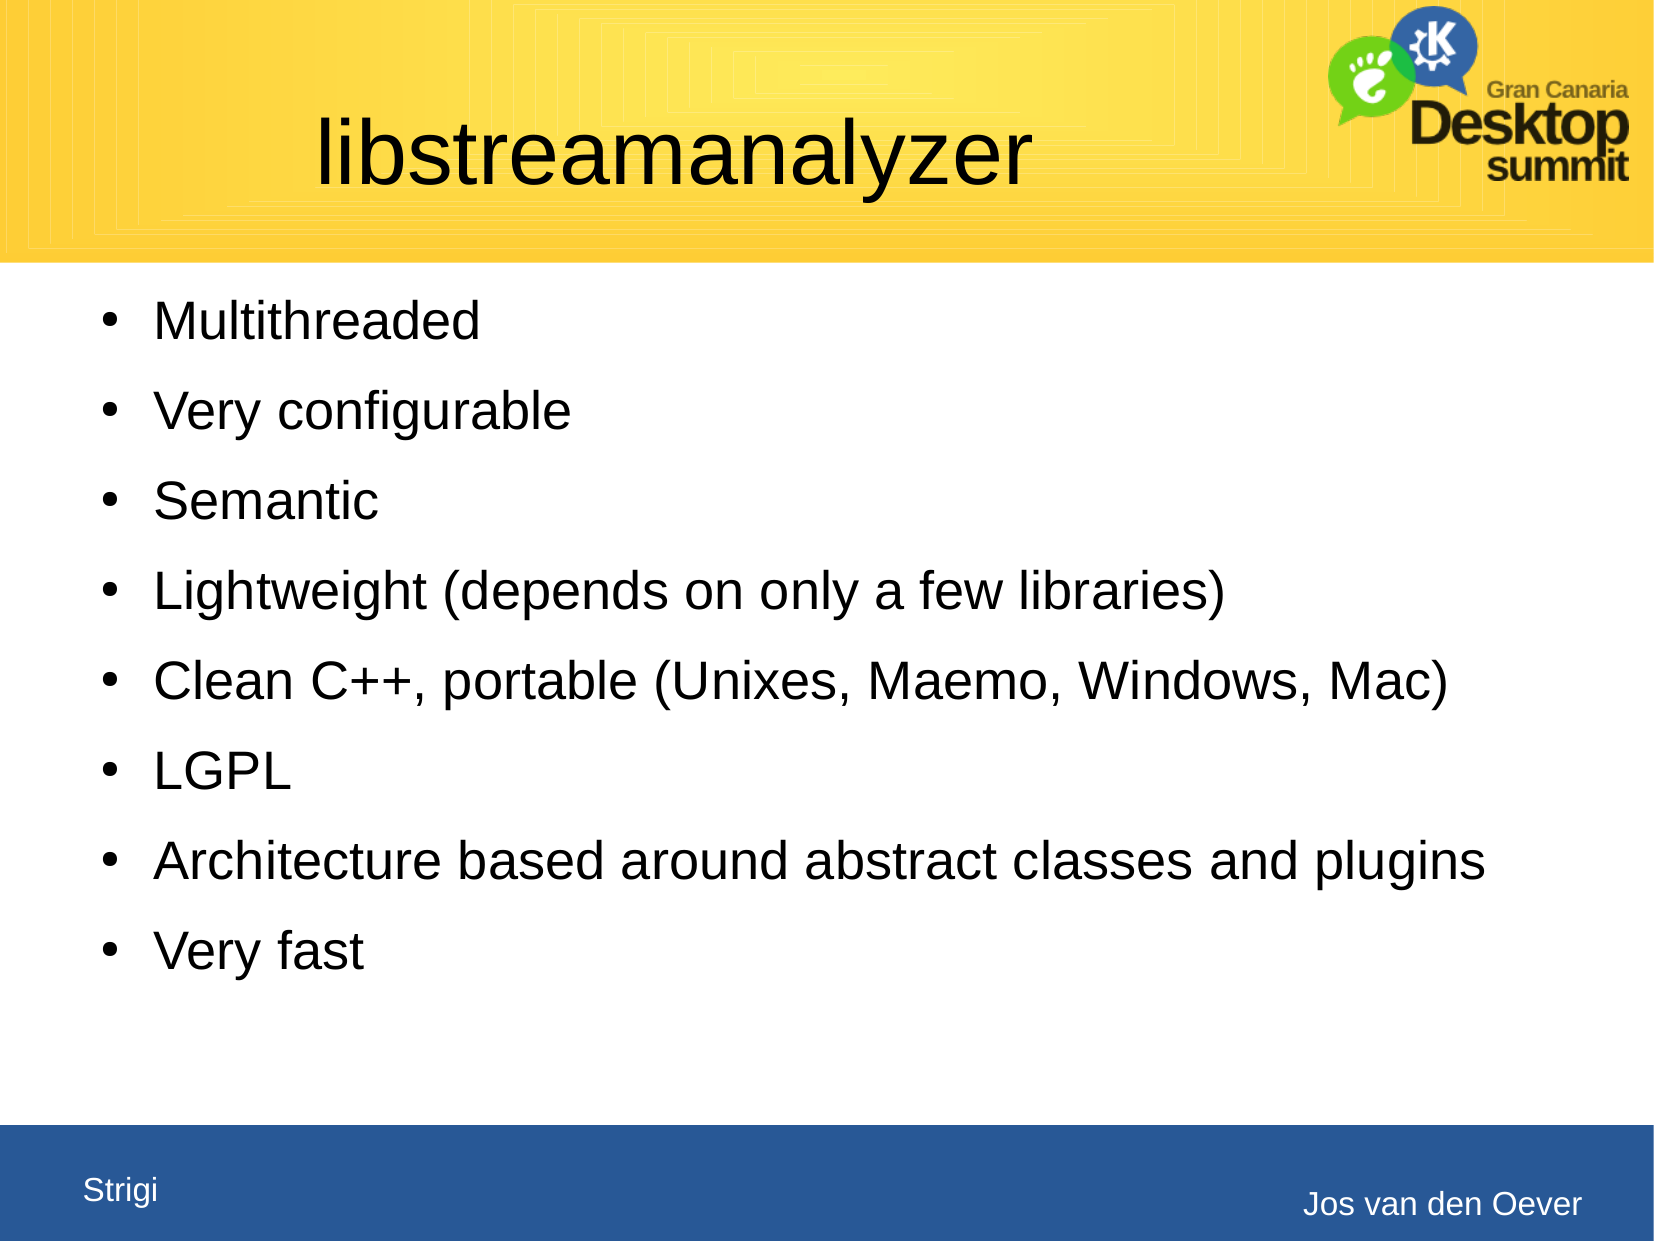

# libstreamanalyzer
Multithreaded
Very configurable
Semantic
Lightweight (depends on only a few libraries)
Clean C++, portable (Unixes, Maemo, Windows, Mac)
LGPL
Architecture based around abstract classes and plugins
Very fast